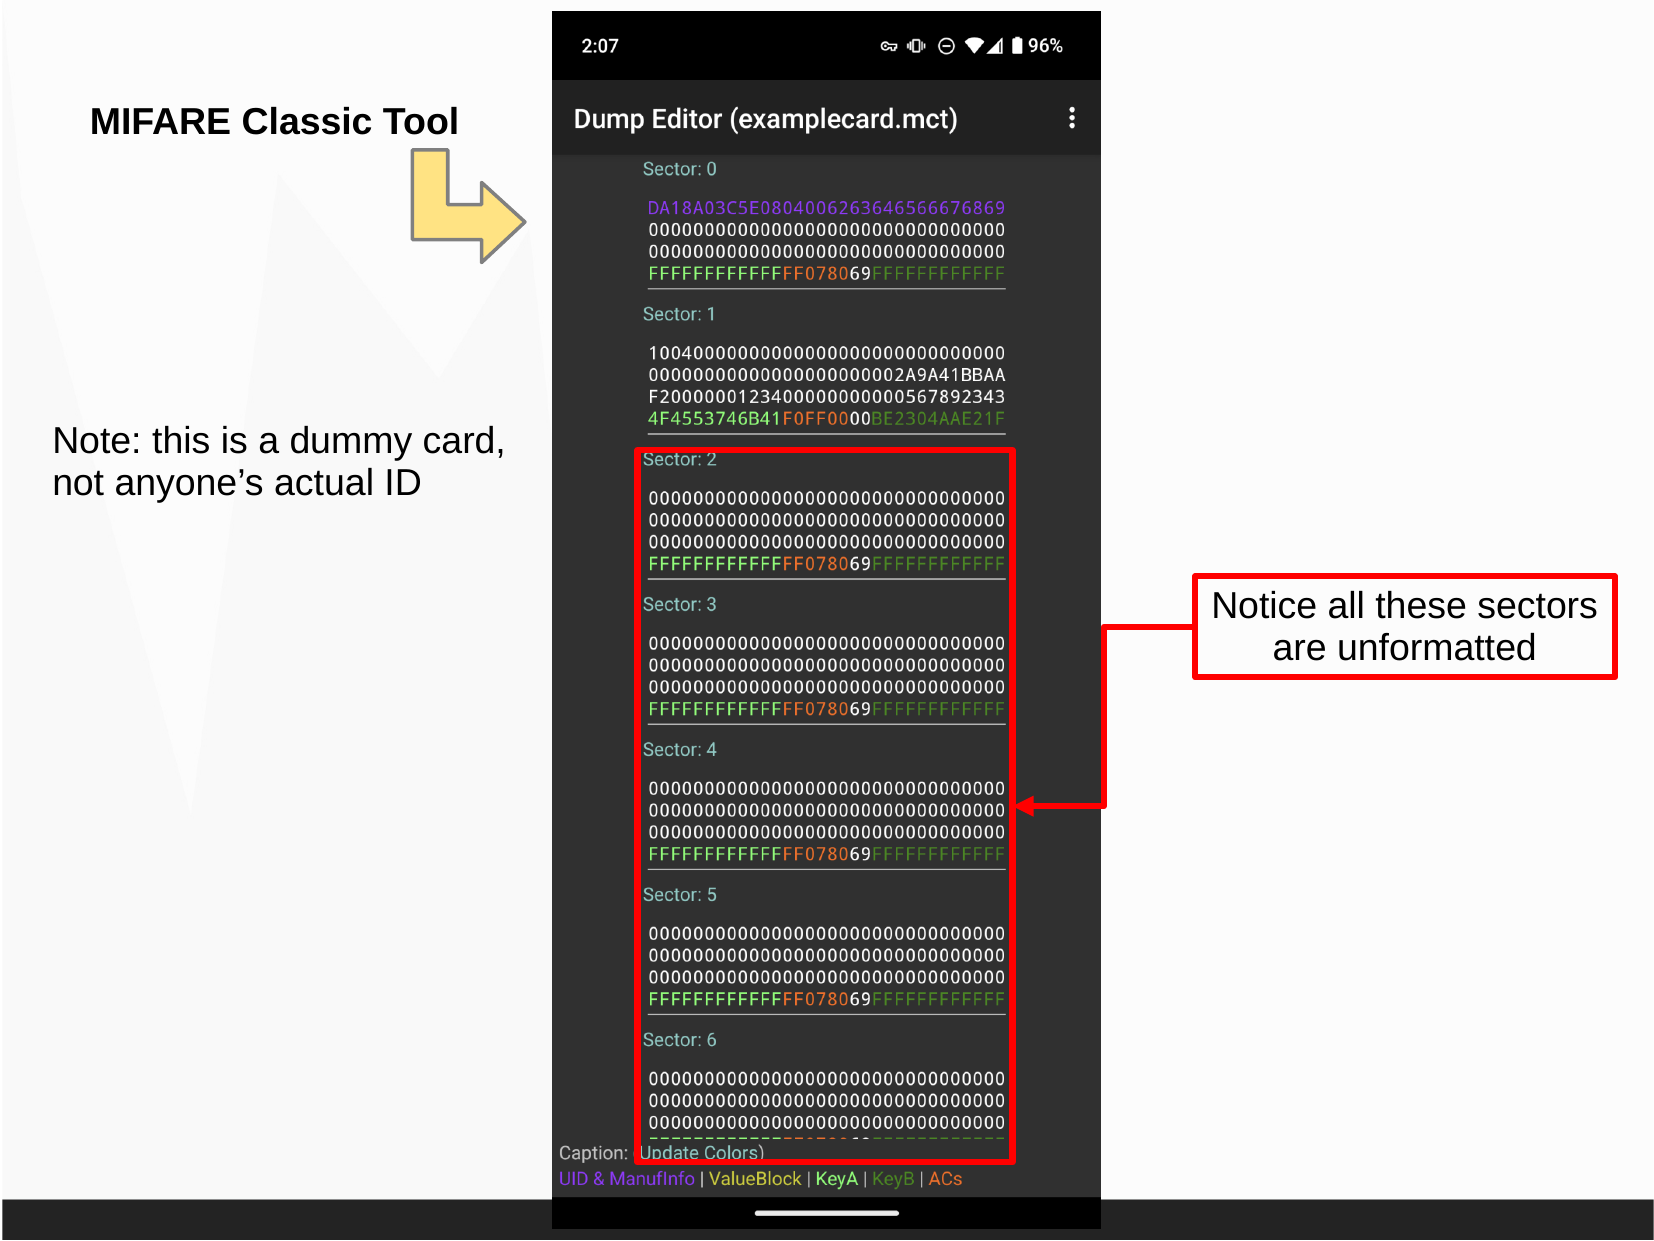

MIFARE Classic Tool
Note: this is a dummy card,
not anyone’s actual ID
Notice all these sectors
are unformatted